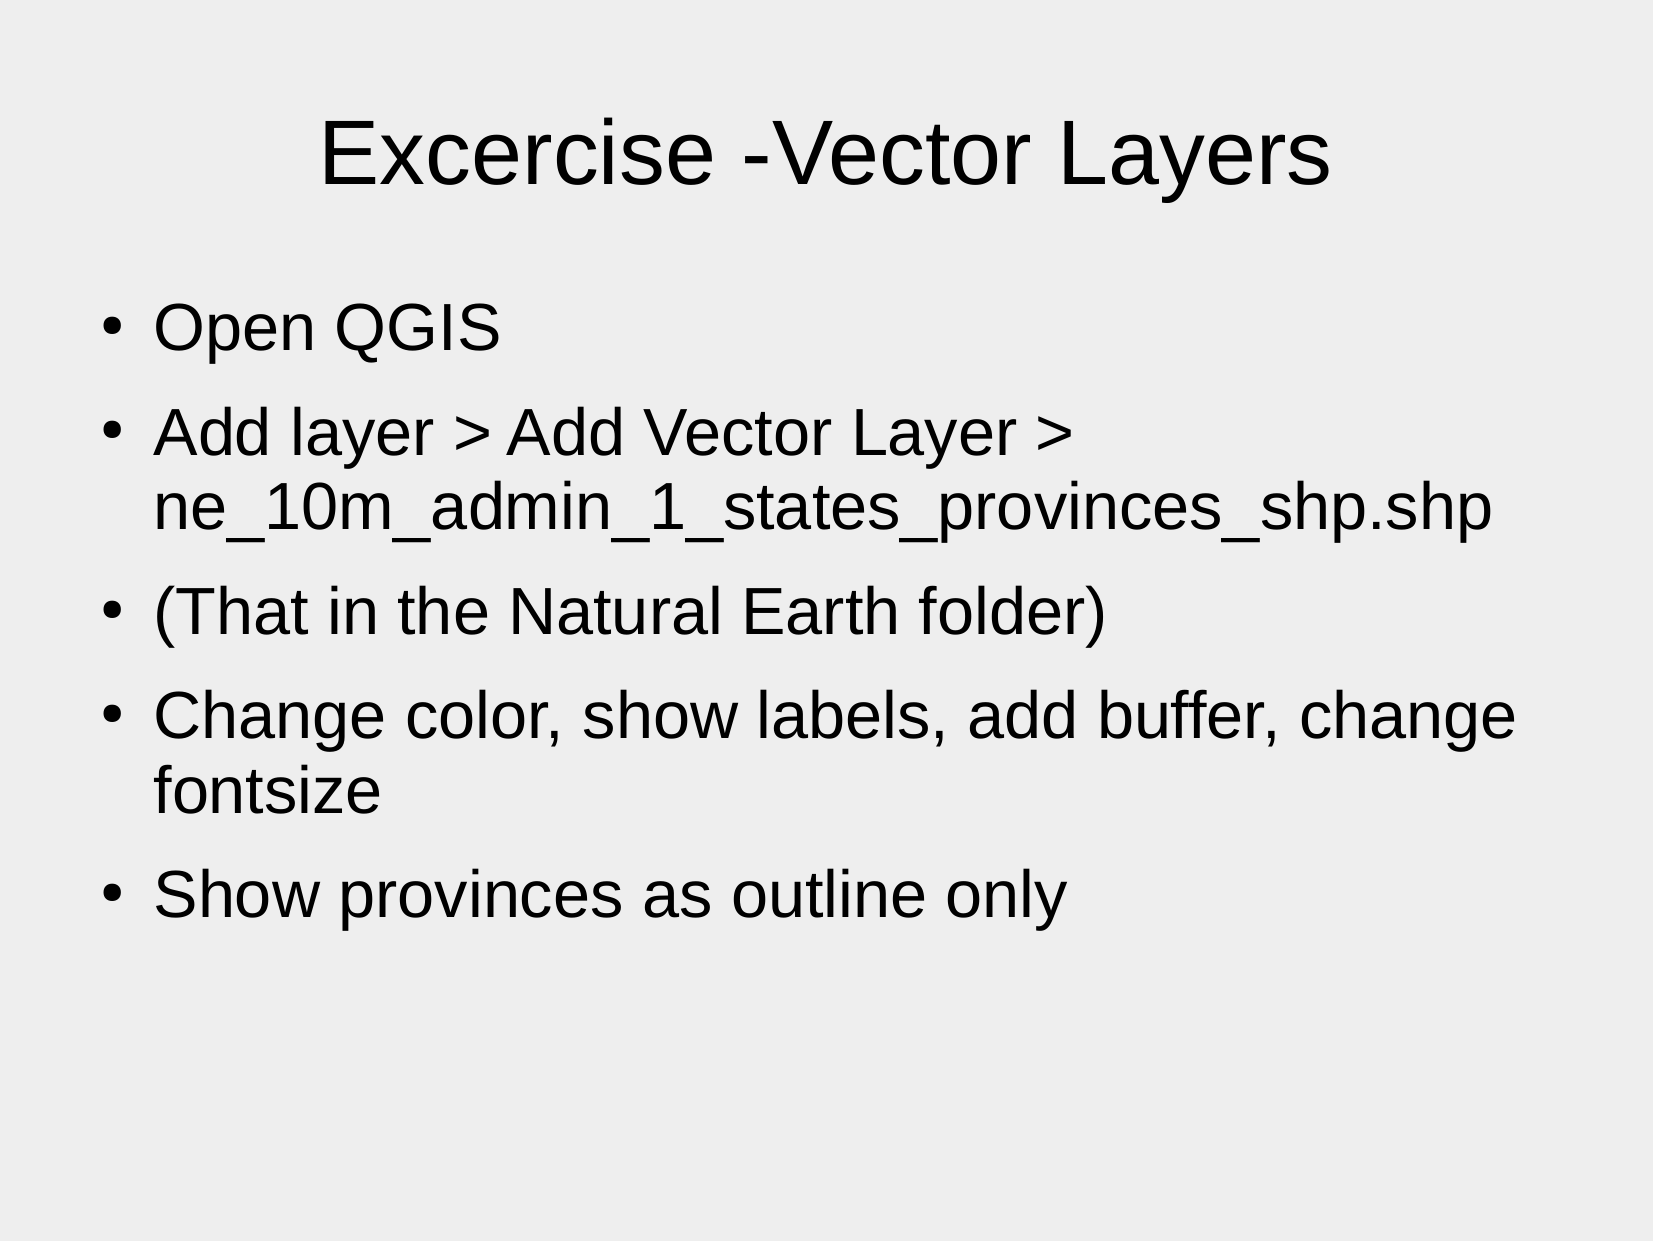

# Excercise -Vector Layers
Open QGIS
Add layer > Add Vector Layer > ne_10m_admin_1_states_provinces_shp.shp
(That in the Natural Earth folder)
Change color, show labels, add buffer, change fontsize
Show provinces as outline only